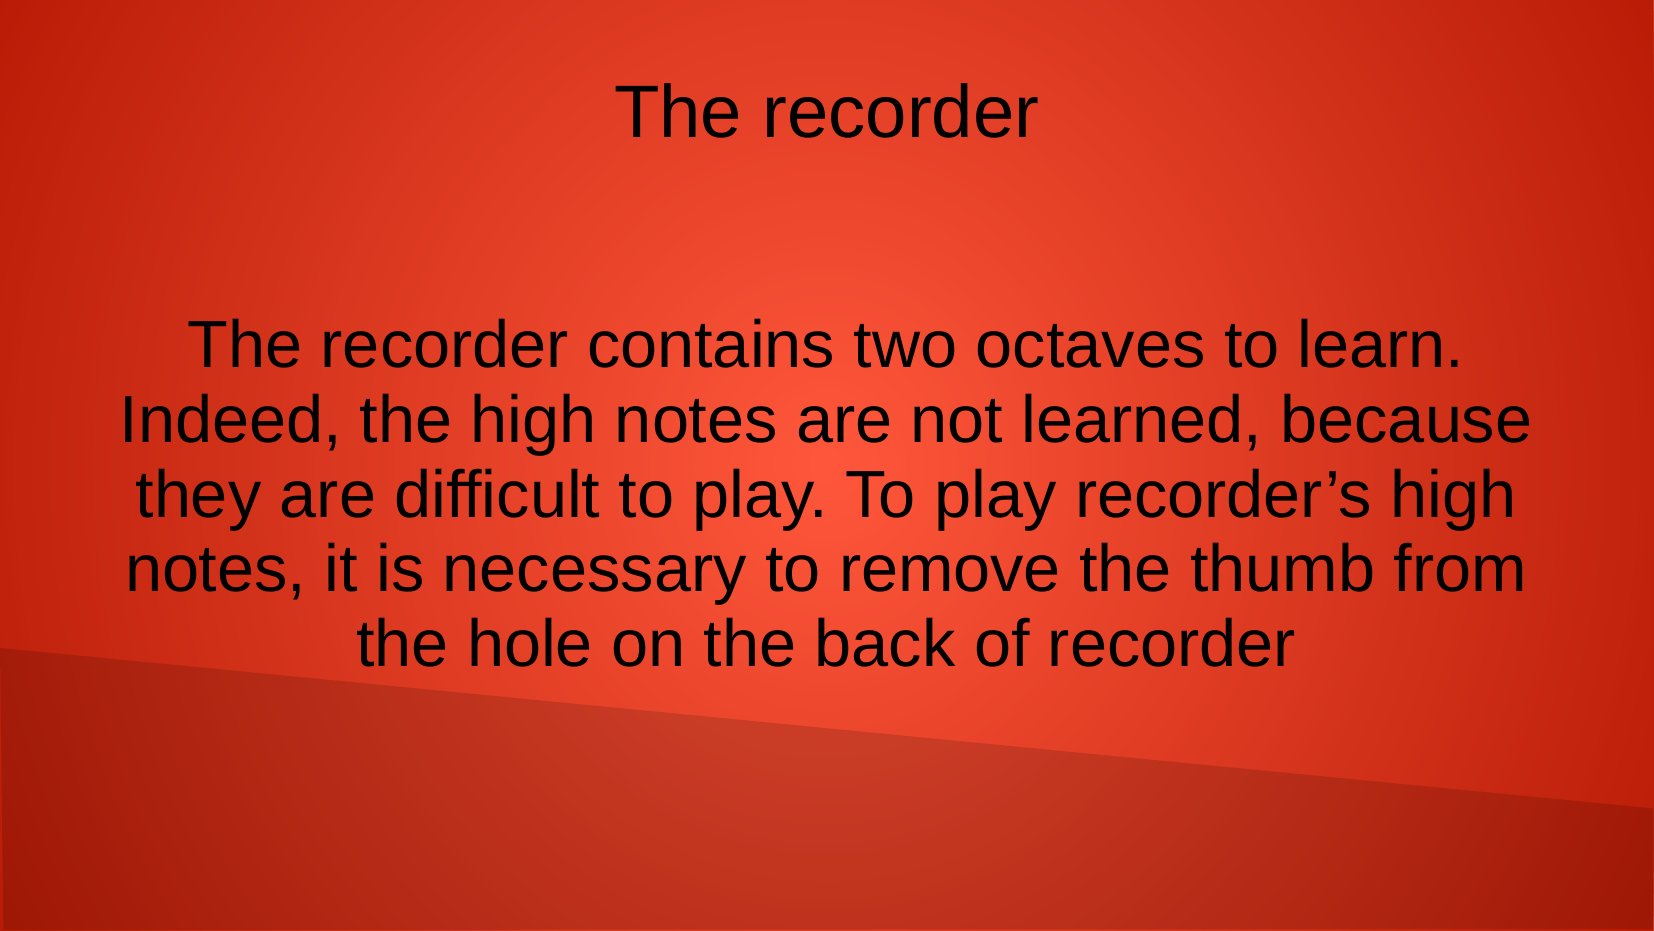

# The recorder
The recorder contains two octaves to learn. Indeed, the high notes are not learned, because they are difficult to play. To play recorder’s high notes, it is necessary to remove the thumb from the hole on the back of recorder